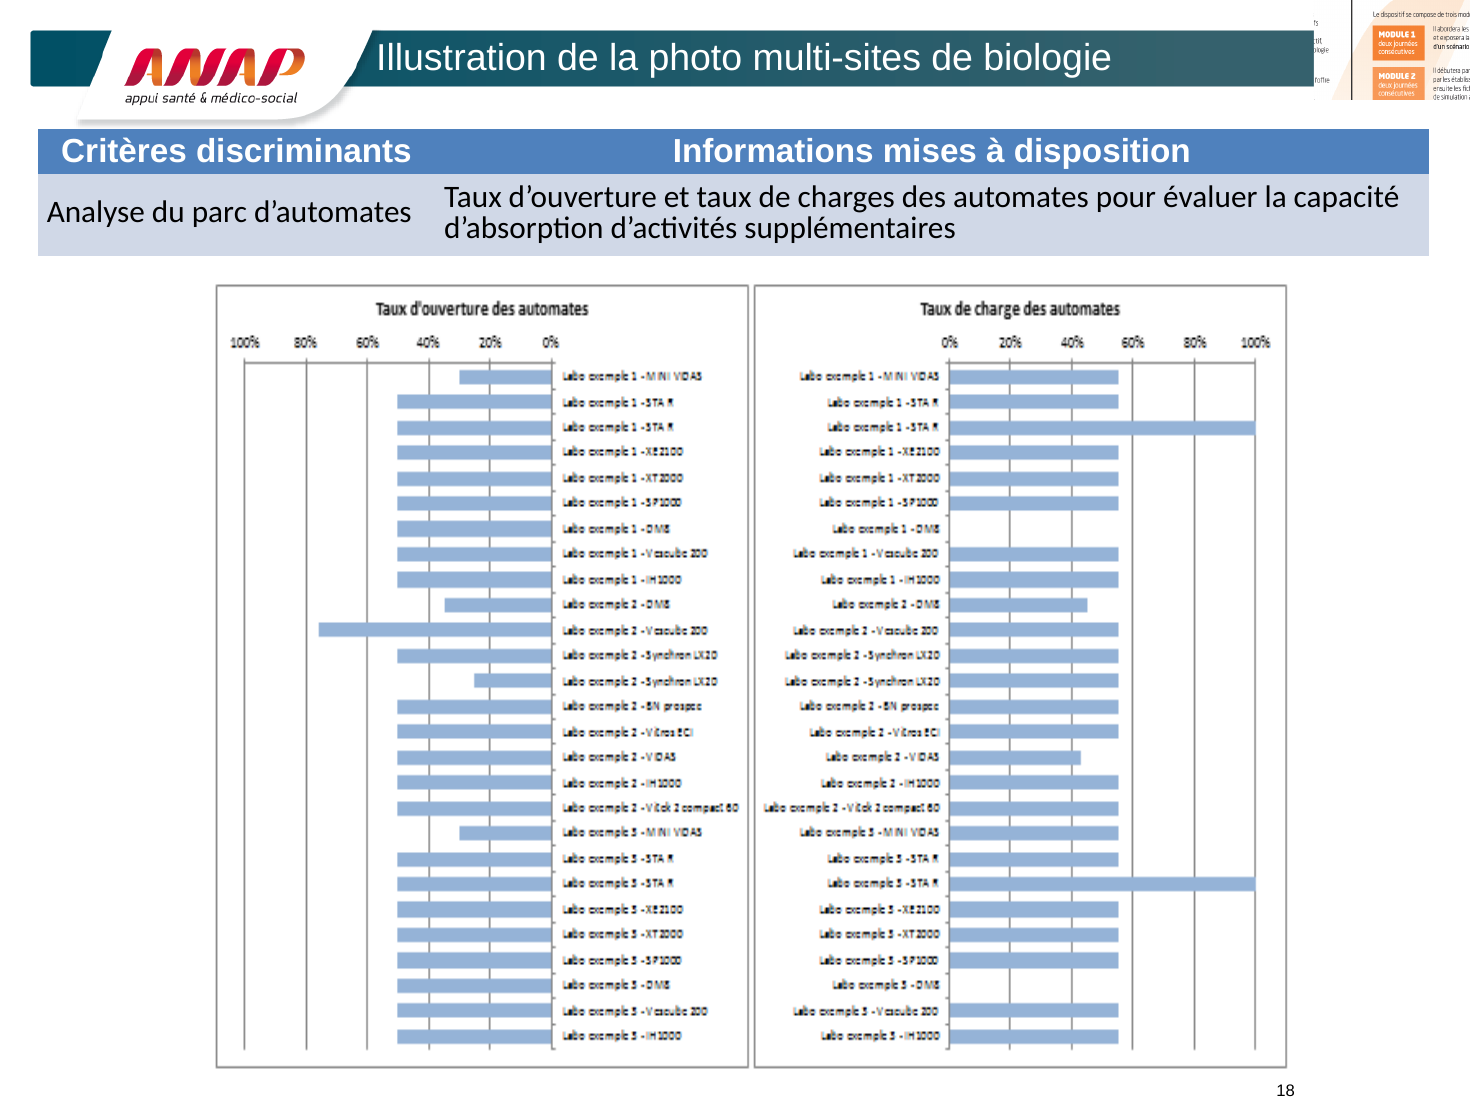

# Illustration de la photo multi-sites de biologie
| Critères discriminants | Informations mises à disposition |
| --- | --- |
| Analyse du parc d’automates | Taux d’ouverture et taux de charges des automates pour évaluer la capacité d’absorption d’activités supplémentaires |